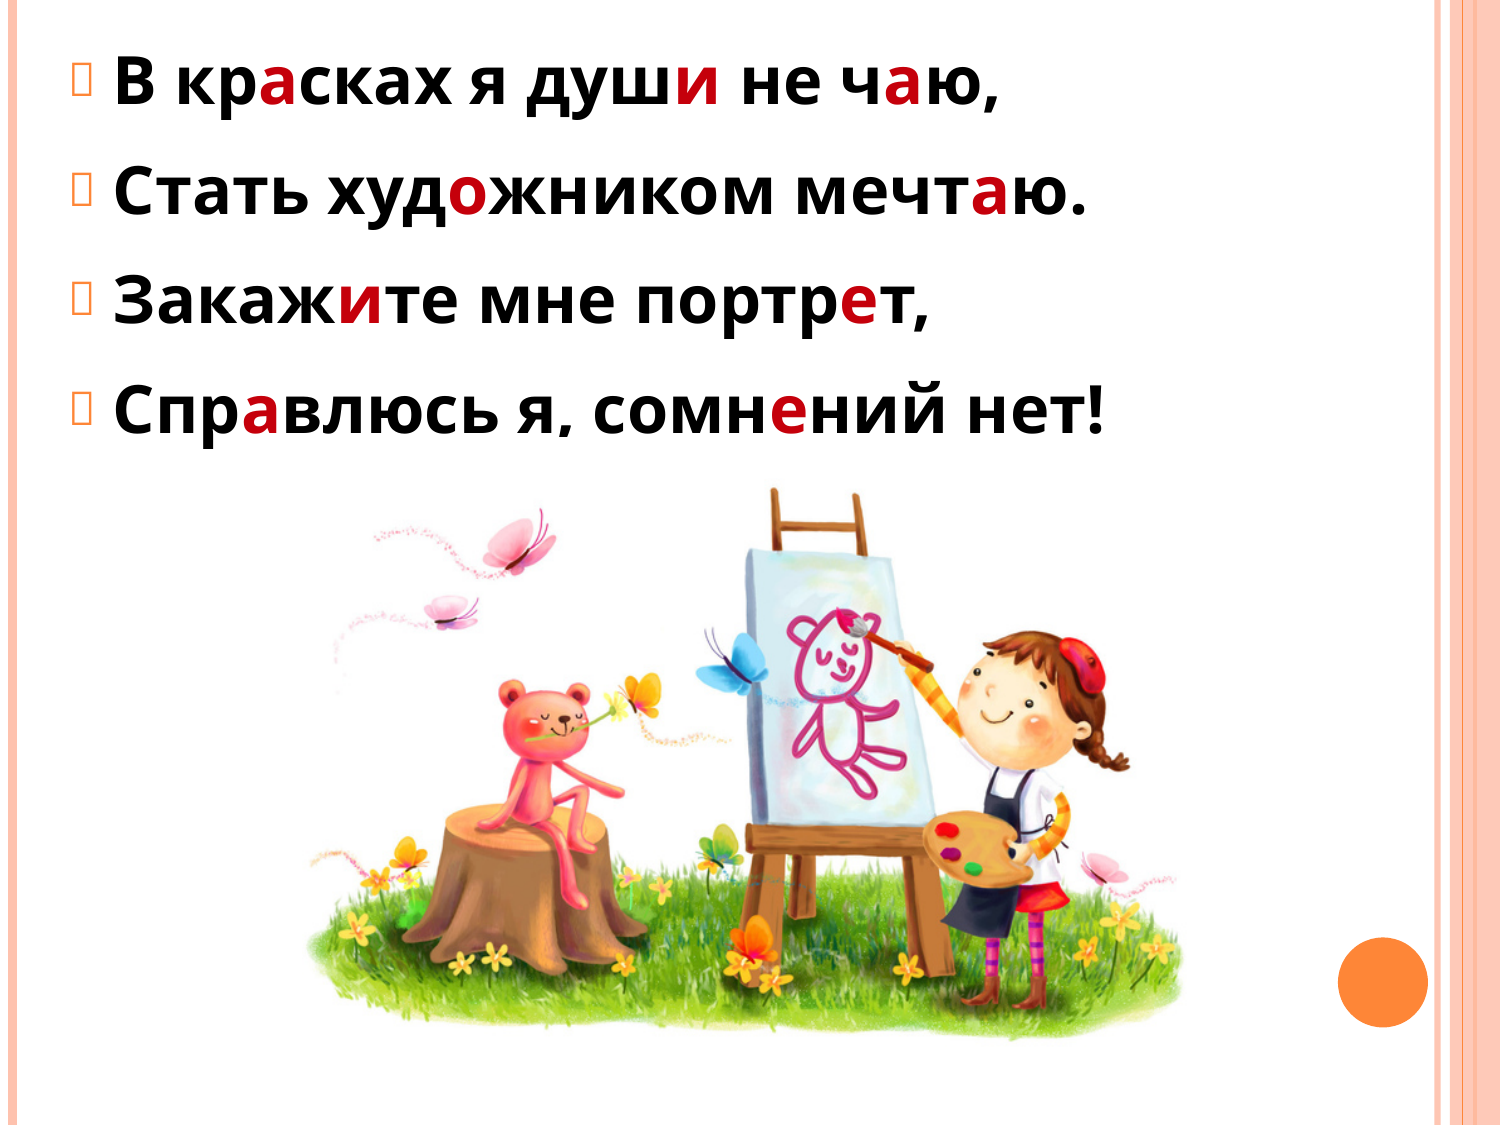

В красках я души не чаю,
Стать художником мечтаю.
Закажите мне портрет,
Справлюсь я, сомнений нет!
#